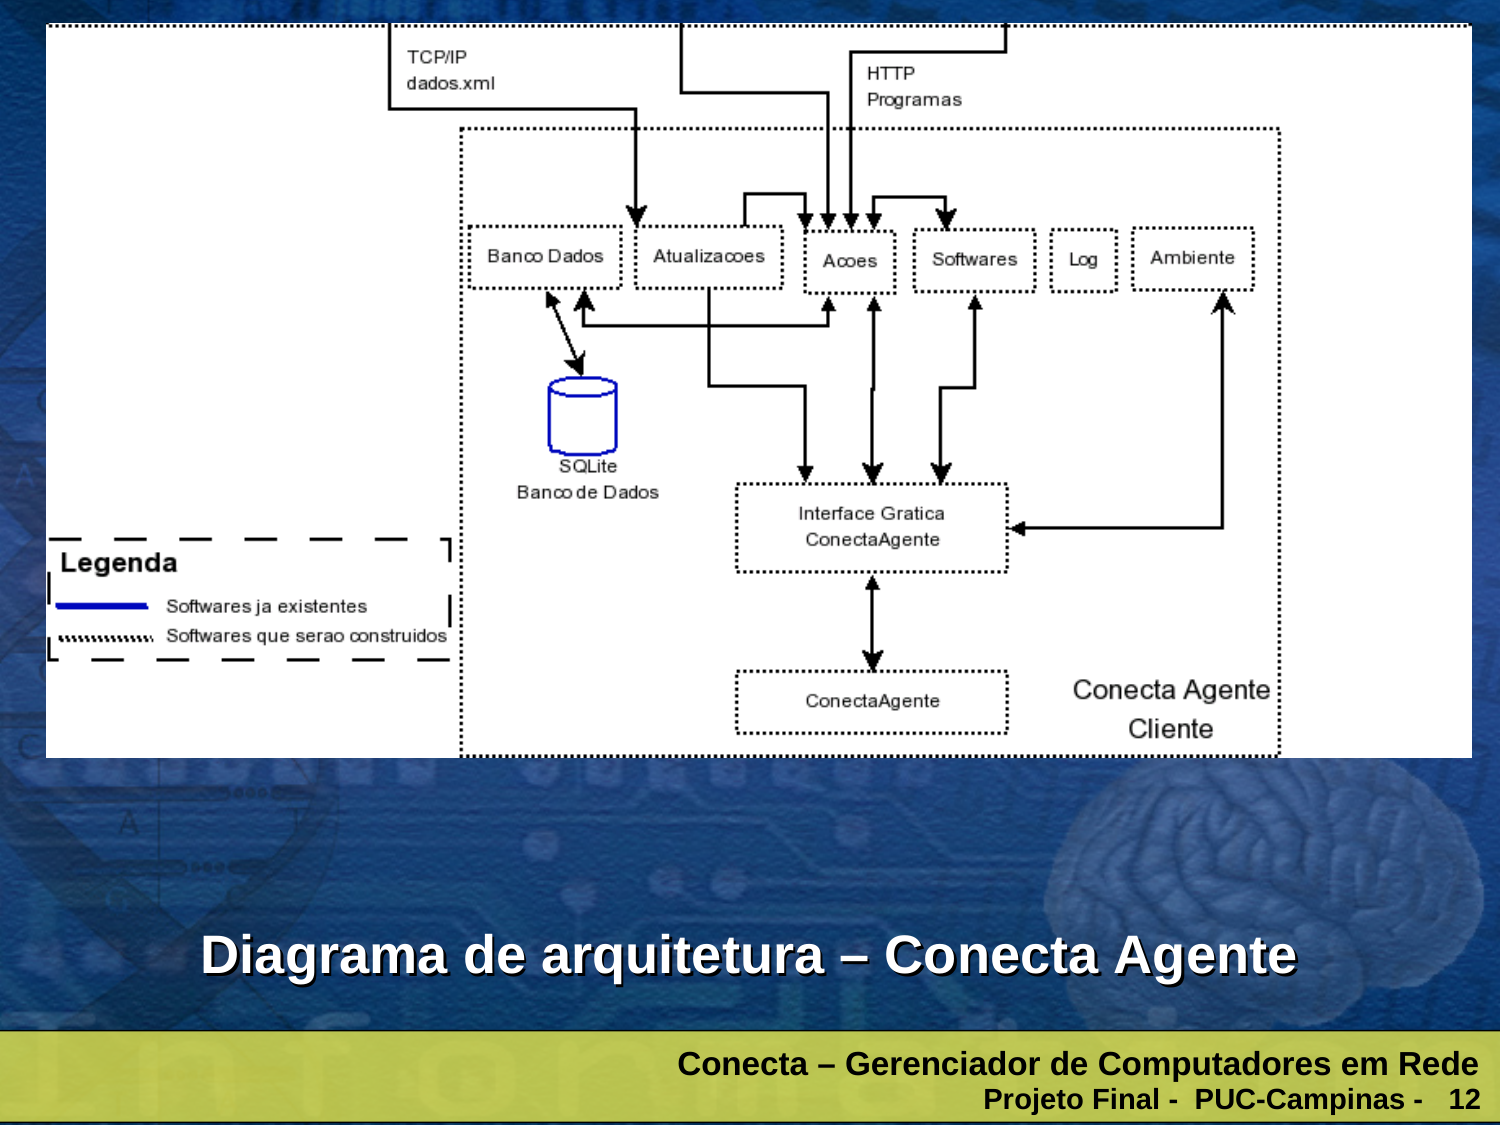

# Diagrama de arquitetura – Conecta Agente